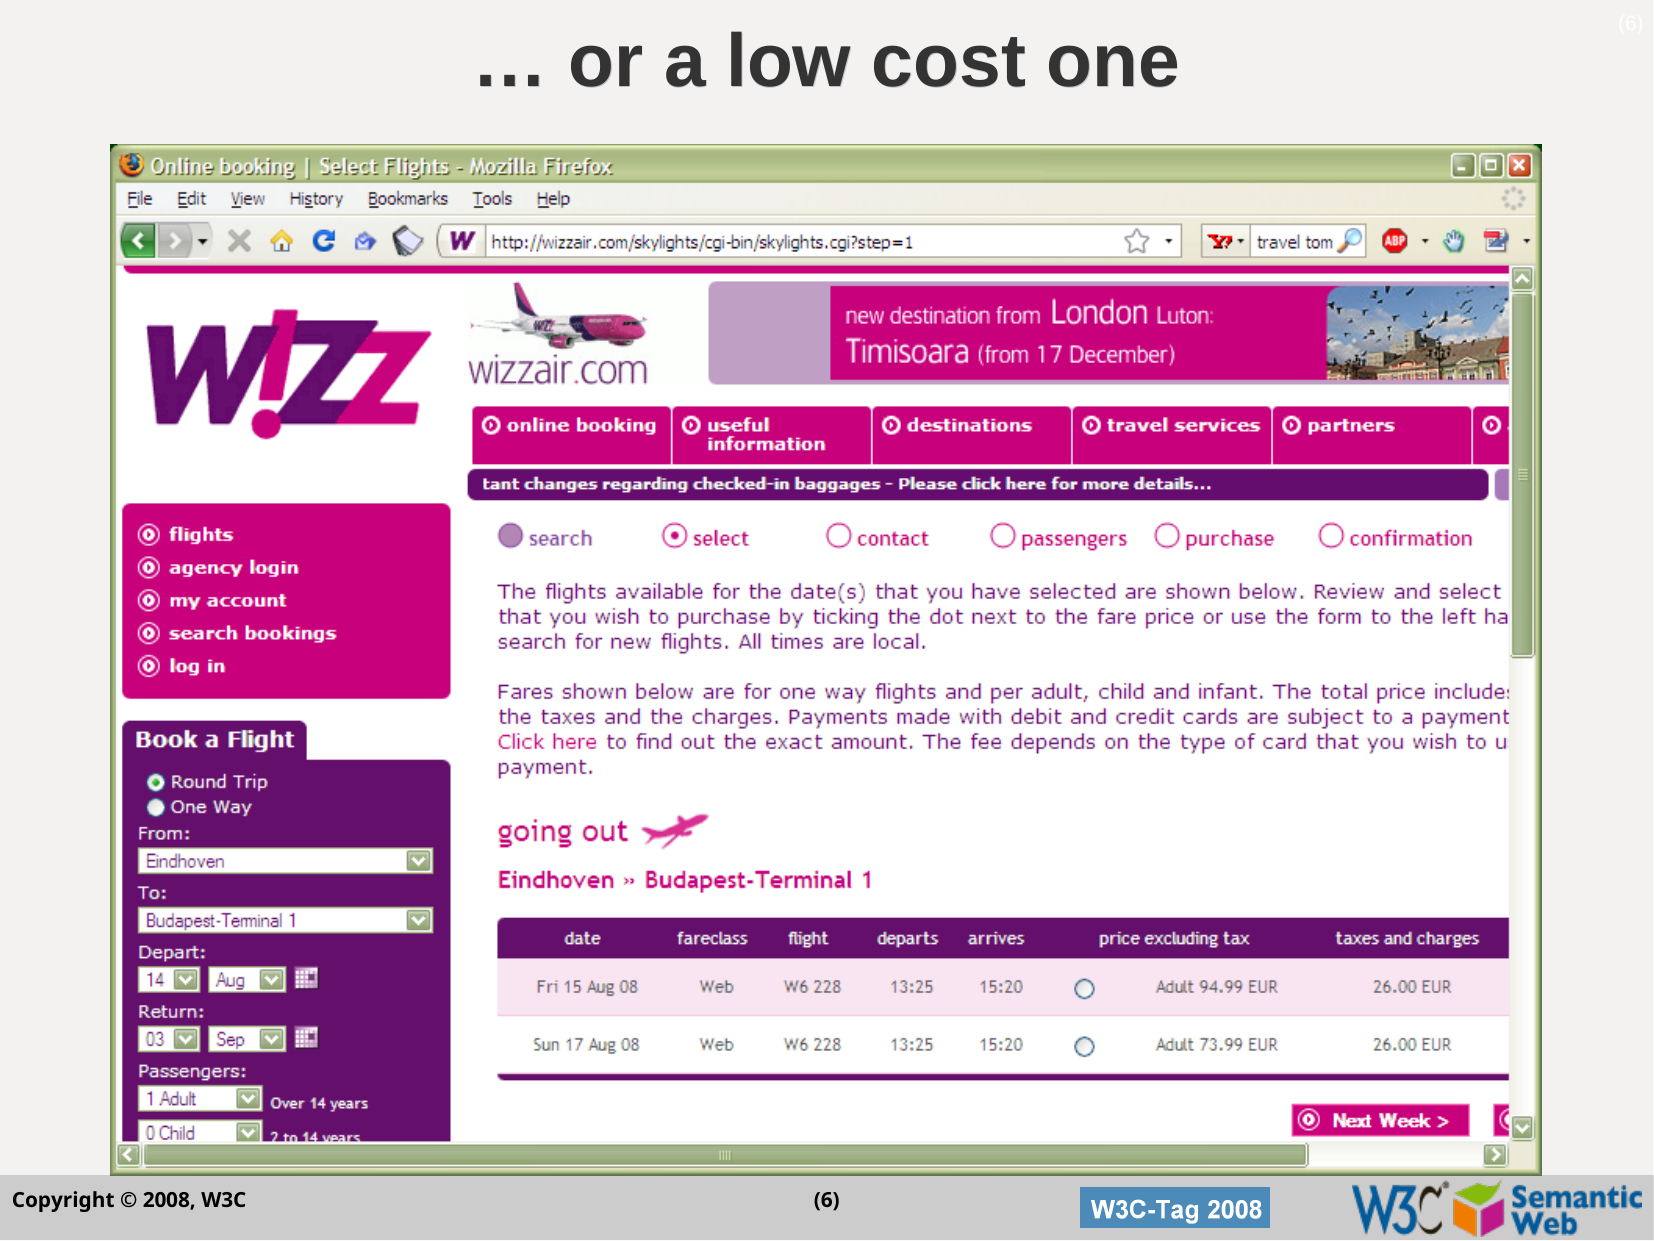

# … or a low cost one